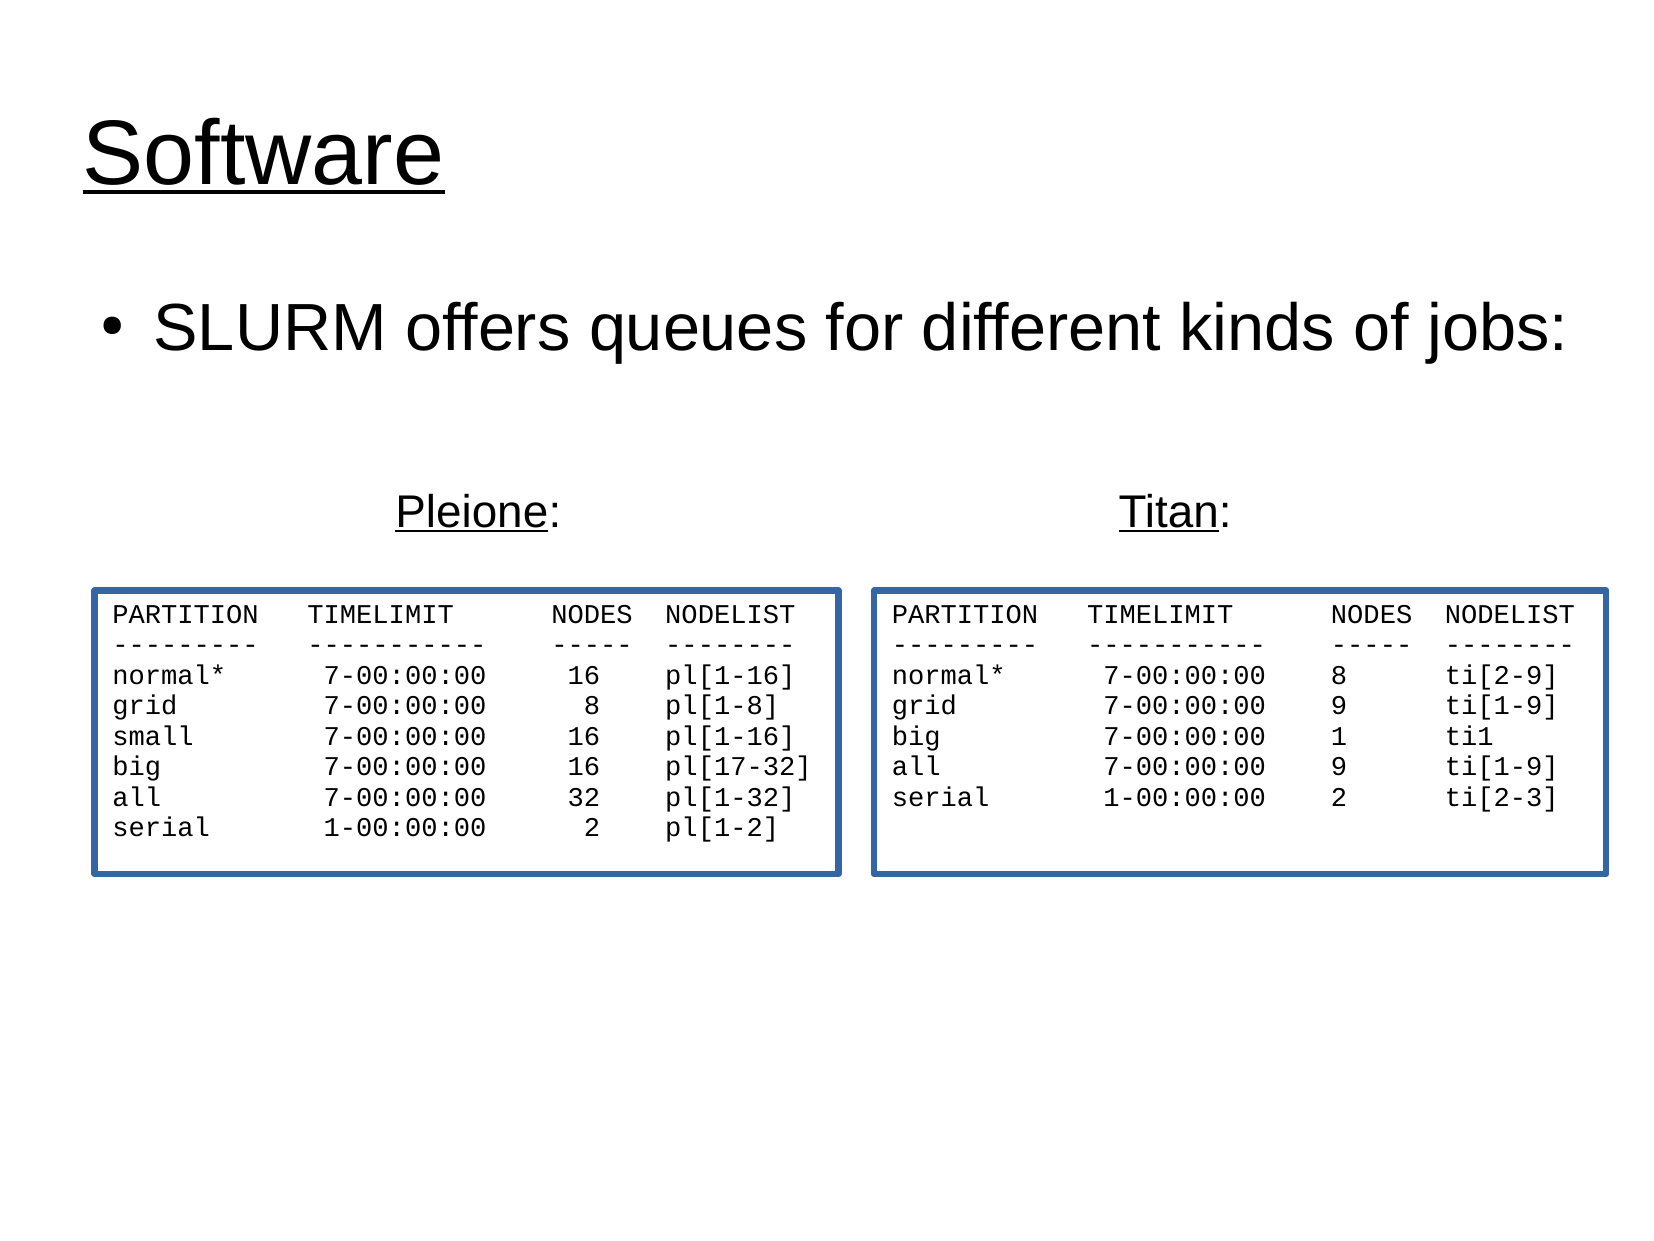

# Software
SLURM offers queues for different kinds of jobs:
Pleione:
Titan:
PARTITION TIMELIMIT NODES NODELIST
--------- ----------- ----- --------
normal* 7-00:00:00 16 pl[1-16]
grid 7-00:00:00 8 pl[1-8]
small 7-00:00:00 16 pl[1-16]
big 7-00:00:00 16 pl[17-32]
all 7-00:00:00 32 pl[1-32]
serial 1-00:00:00 2 pl[1-2]
PARTITION TIMELIMIT NODES NODELIST
--------- ----------- ----- --------
normal* 7-00:00:00 8 ti[2-9]
grid 7-00:00:00 9 ti[1-9]
big 7-00:00:00 1 ti1
all 7-00:00:00 9 ti[1-9]
serial 1-00:00:00 2 ti[2-3]